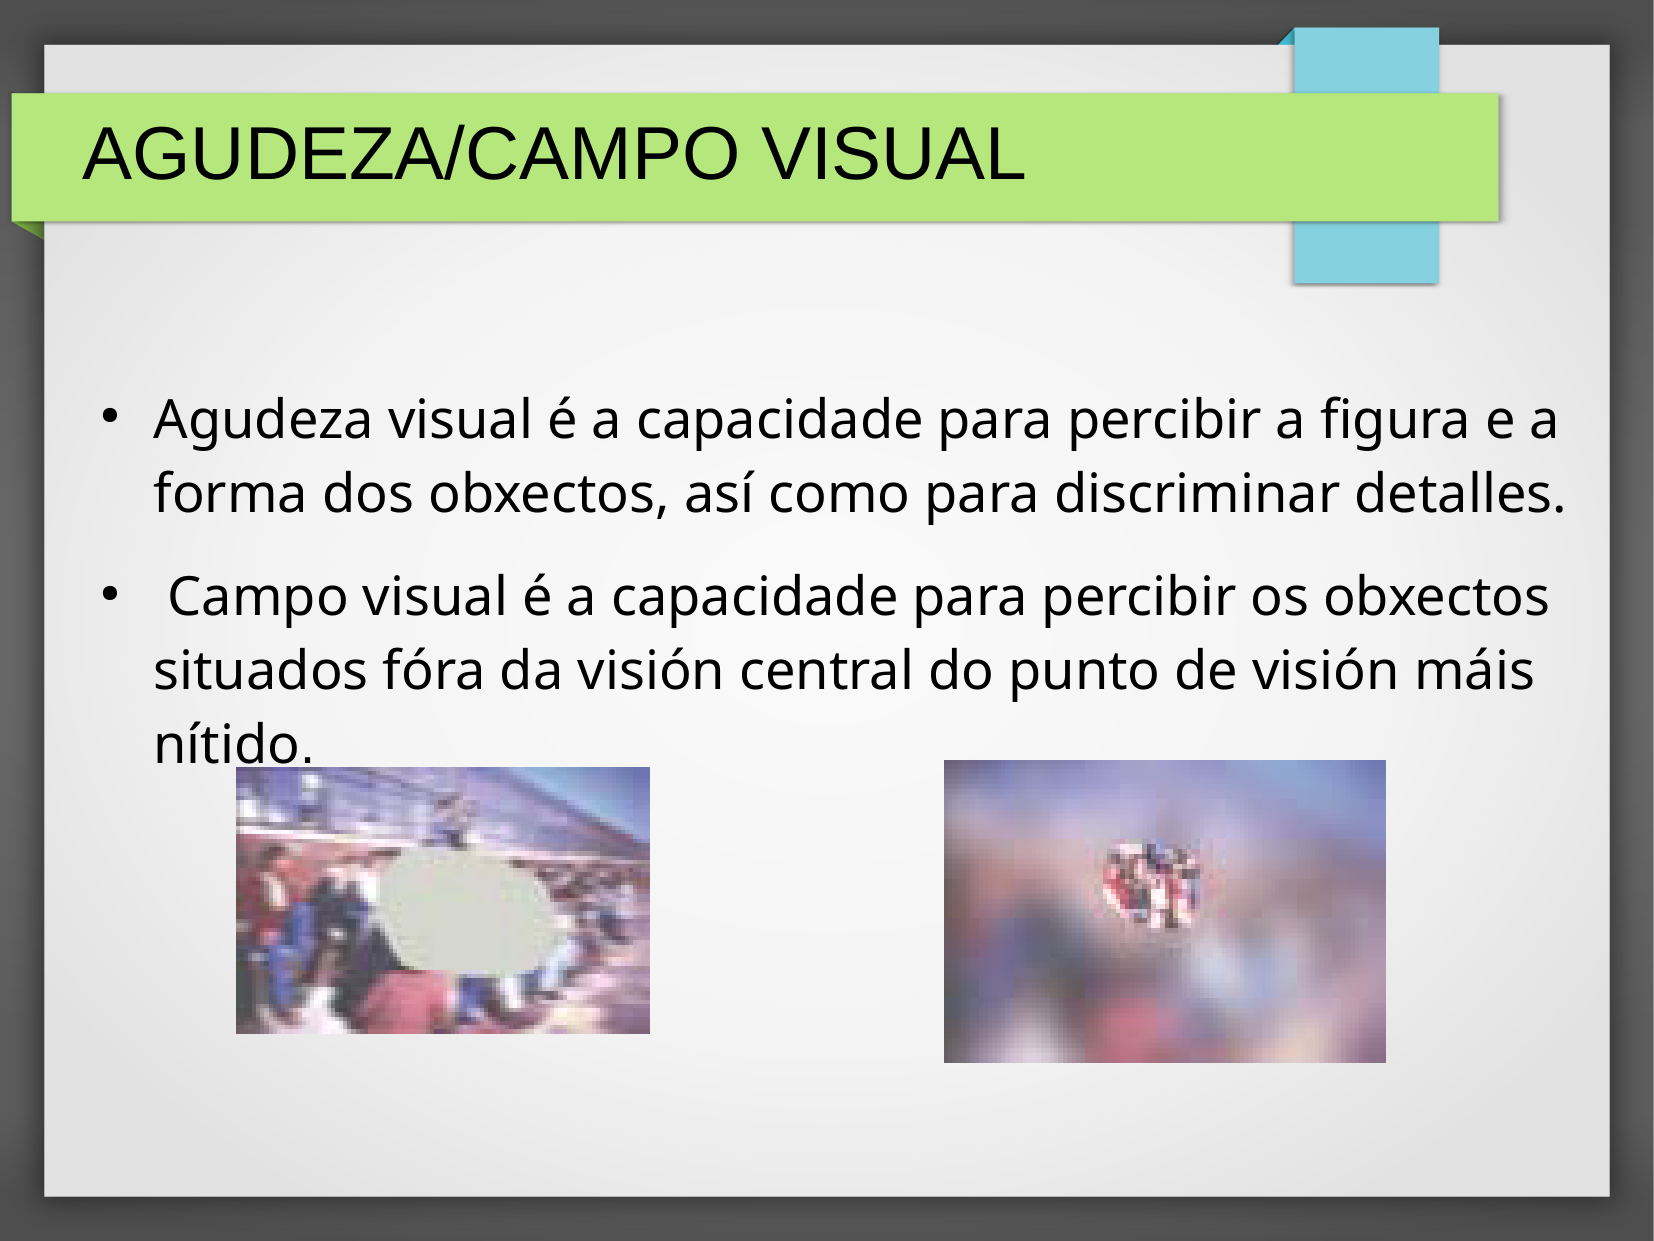

# AGUDEZA/CAMPO VISUAL
Agudeza visual é a capacidade para percibir a figura e a forma dos obxectos, así como para discriminar detalles.
 Campo visual é a capacidade para percibir os obxectos situados fóra da visión central do punto de visión máis nítido.